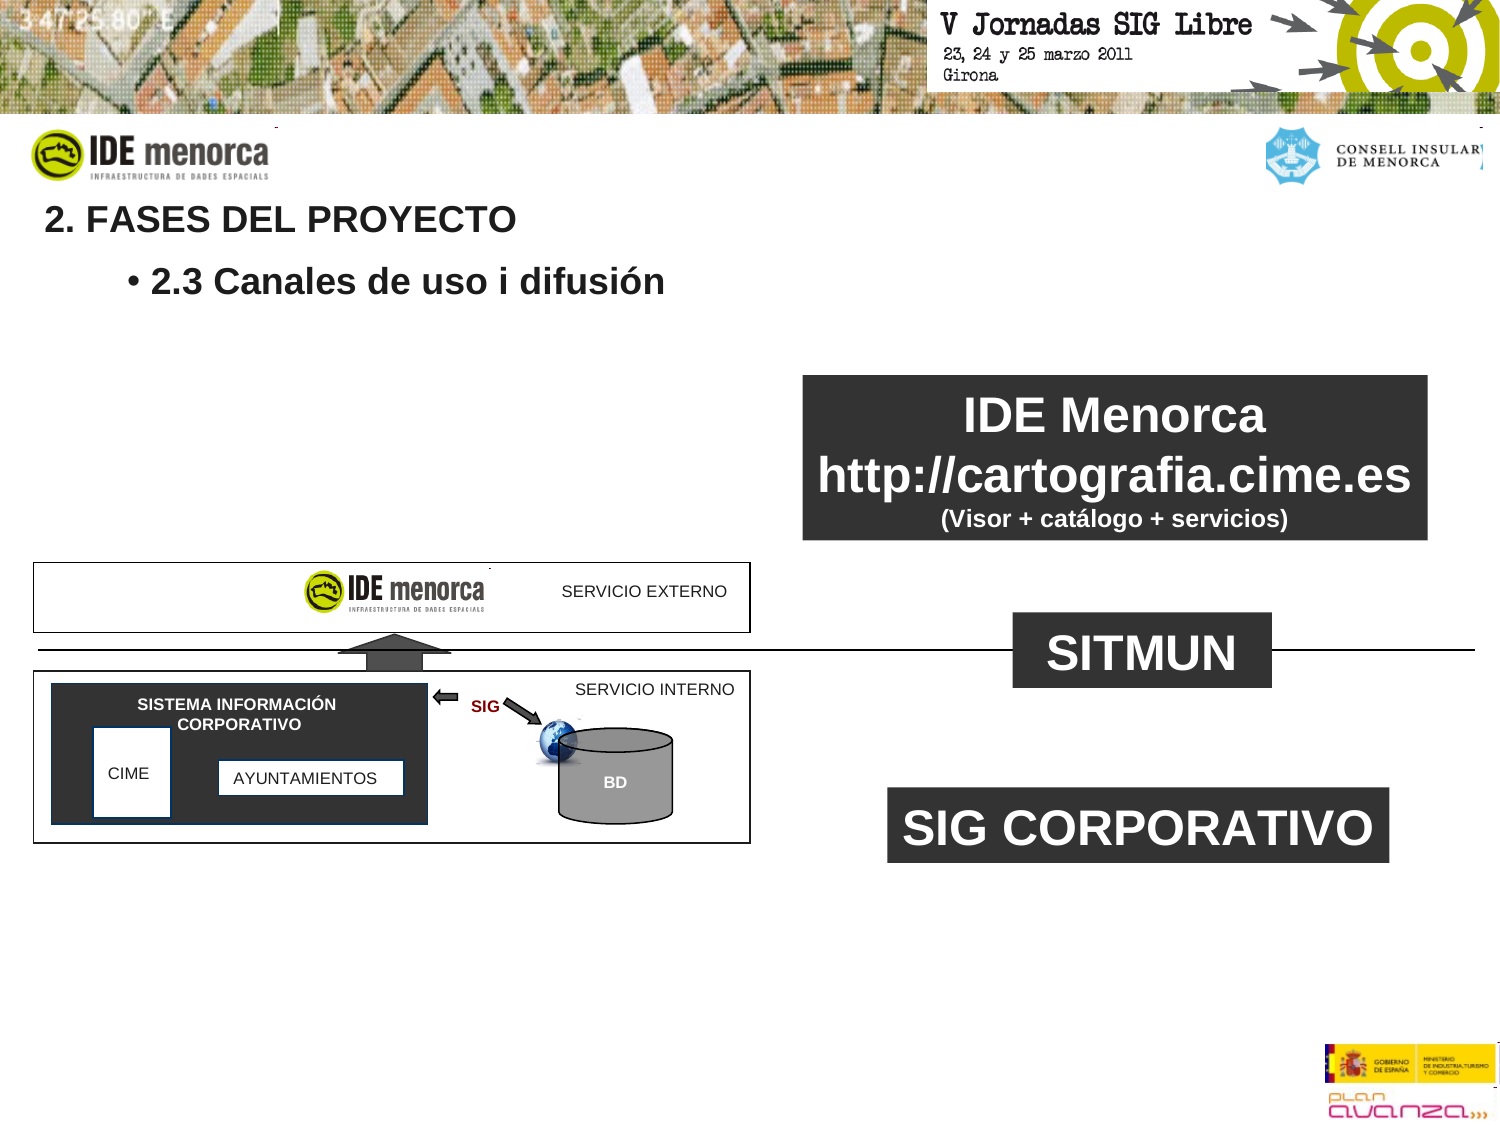

2. FASES DEL PROYECTO
 2.3 Canales de uso i difusión
IDE Menorca
http://cartografia.cime.es
(Visor + catálogo + servicios)
SERVICIO EXTERNO
SERVICIO INTERNO
SISTEMA INFORMACIÓN
CORPORATIVO
 SIG
CIME
BD
AYUNTAMIENTOS
SITMUN
SIG CORPORATIVO